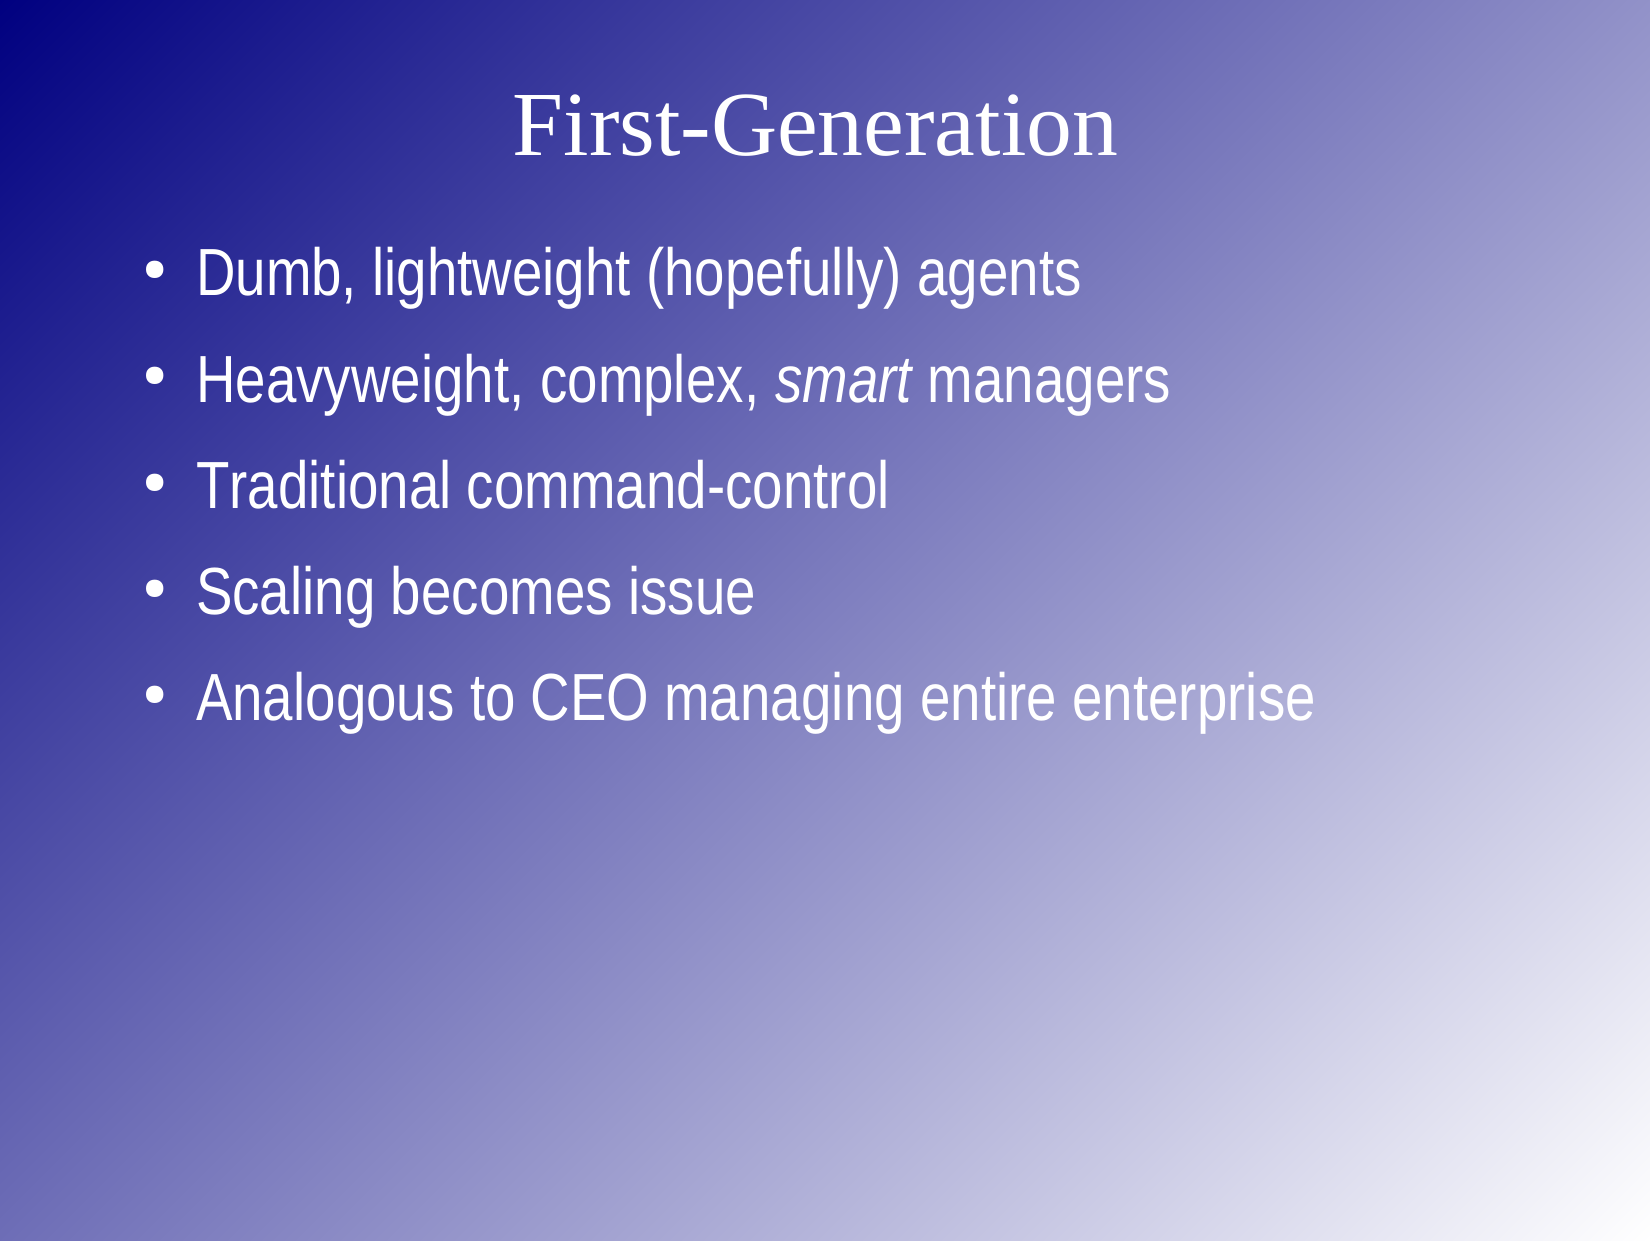

# First-Generation
Dumb, lightweight (hopefully) agents
Heavyweight, complex, smart managers
Traditional command-control
Scaling becomes issue
Analogous to CEO managing entire enterprise